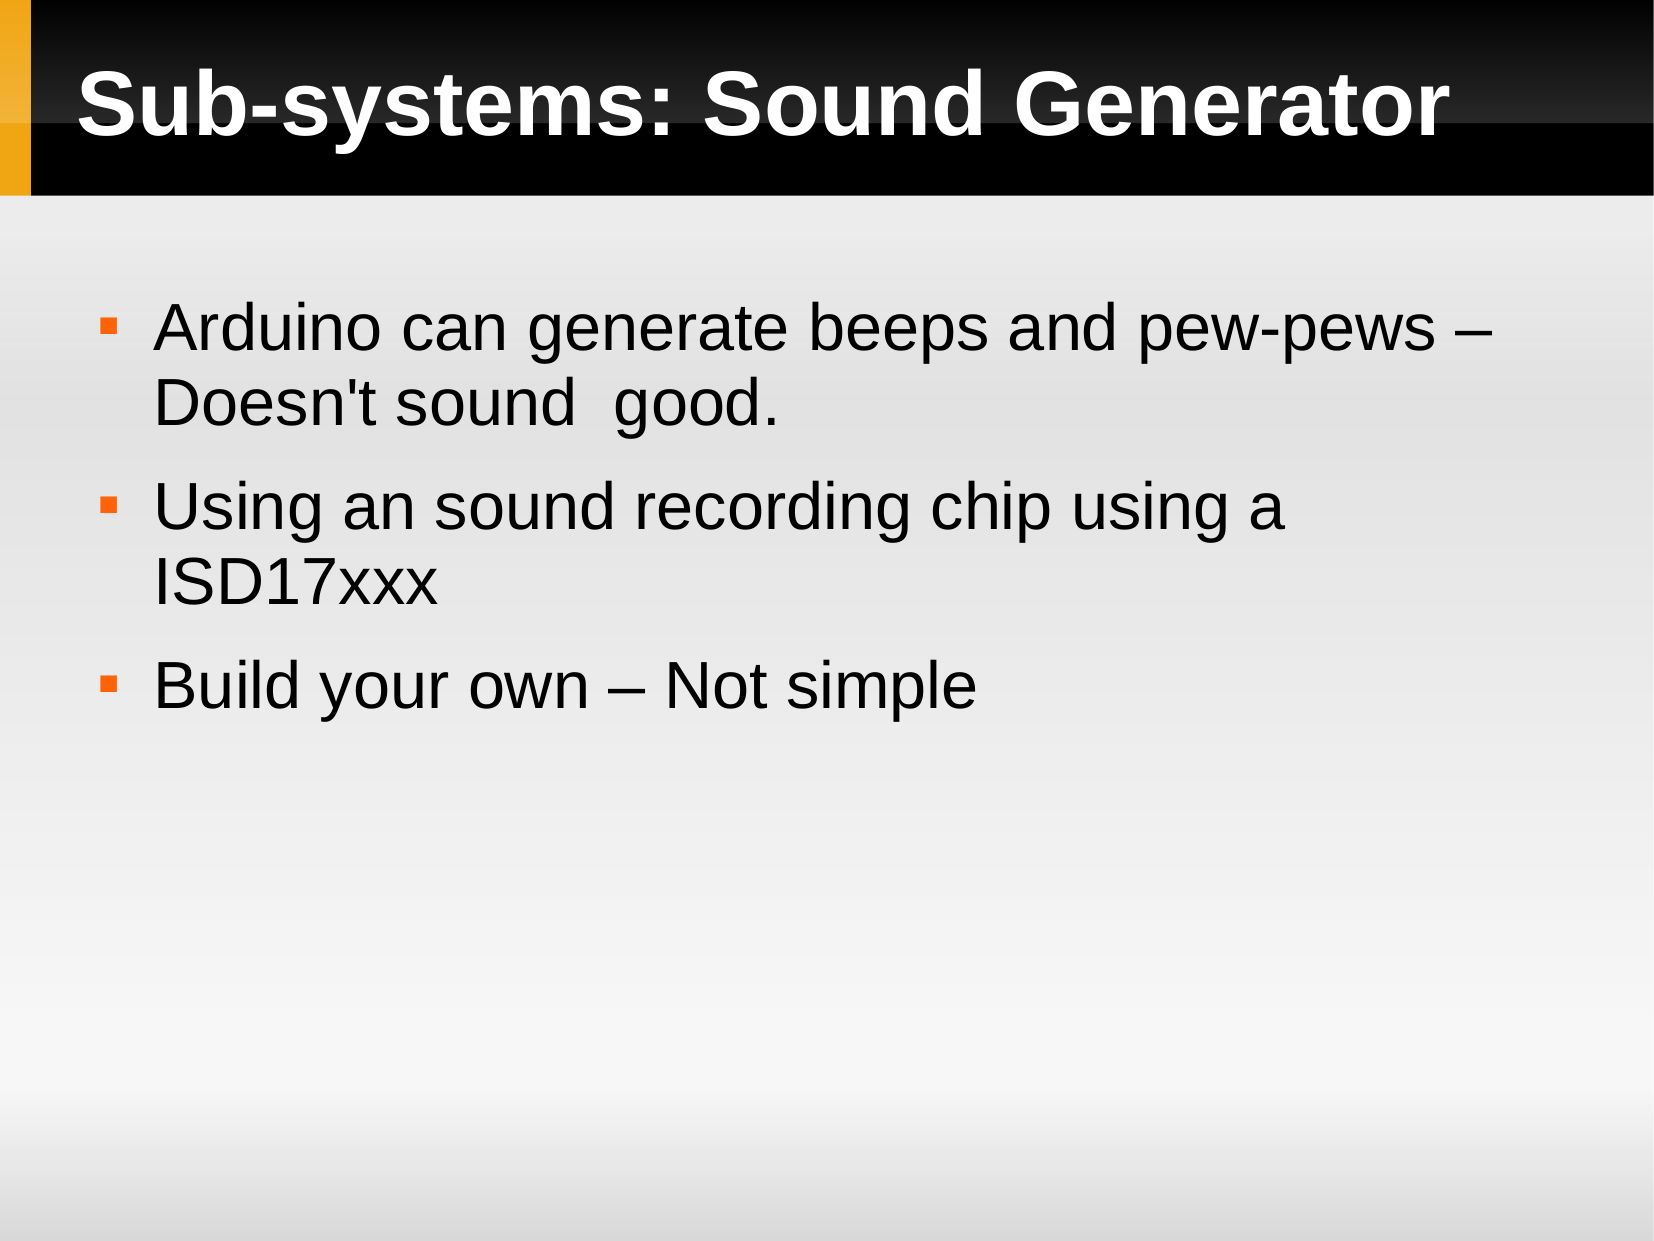

# Sub-systems: Sound Generator
Arduino can generate beeps and pew-pews – Doesn't sound good.
Using an sound recording chip using a ISD17xxx
Build your own – Not simple